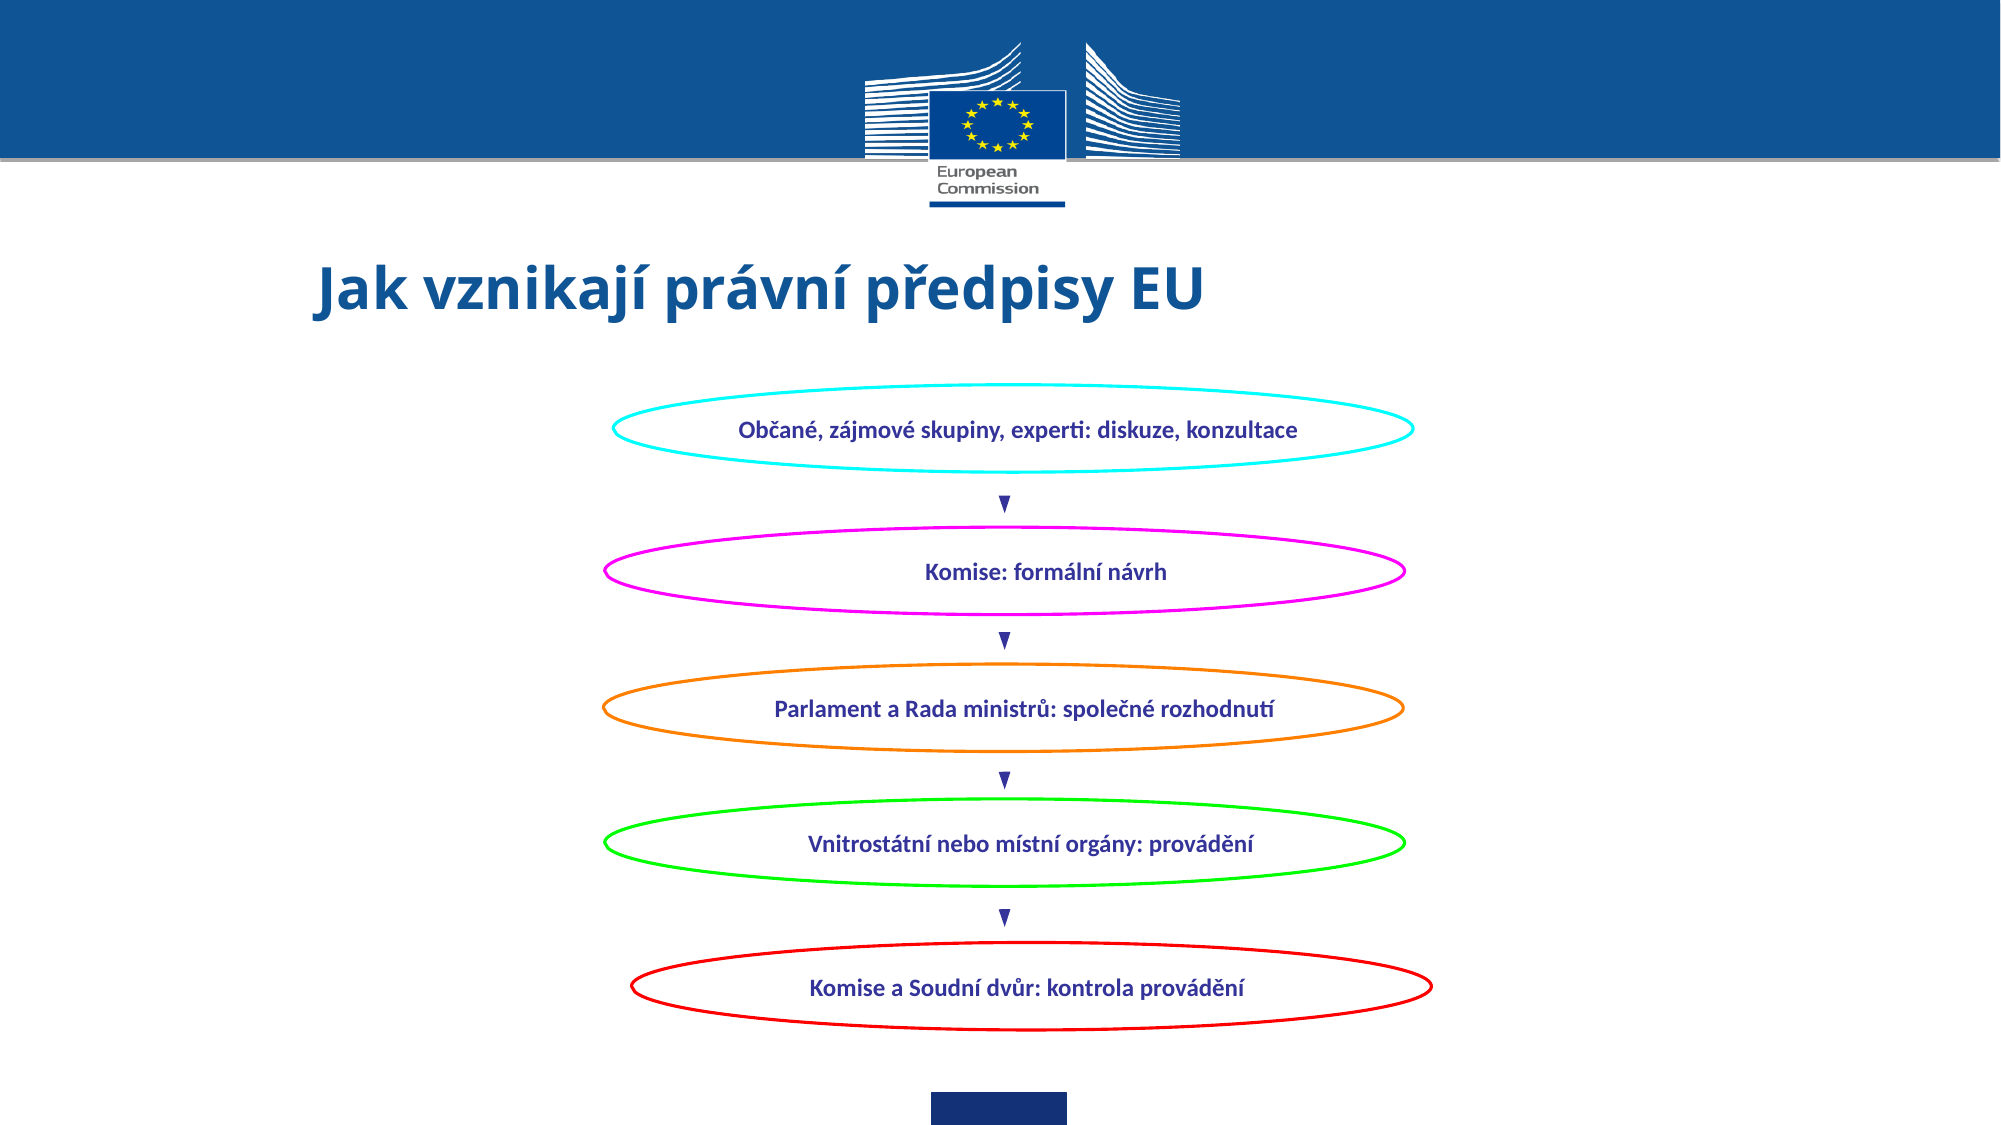

Jak vznikají právní předpisy EU
Občané, zájmové skupiny, experti: diskuze, konzultace
Komise: formální návrh
Parlament a Rada ministrů: společné rozhodnutí
Vnitrostátní nebo místní orgány: provádění
Komise a Soudní dvůr: kontrola provádění